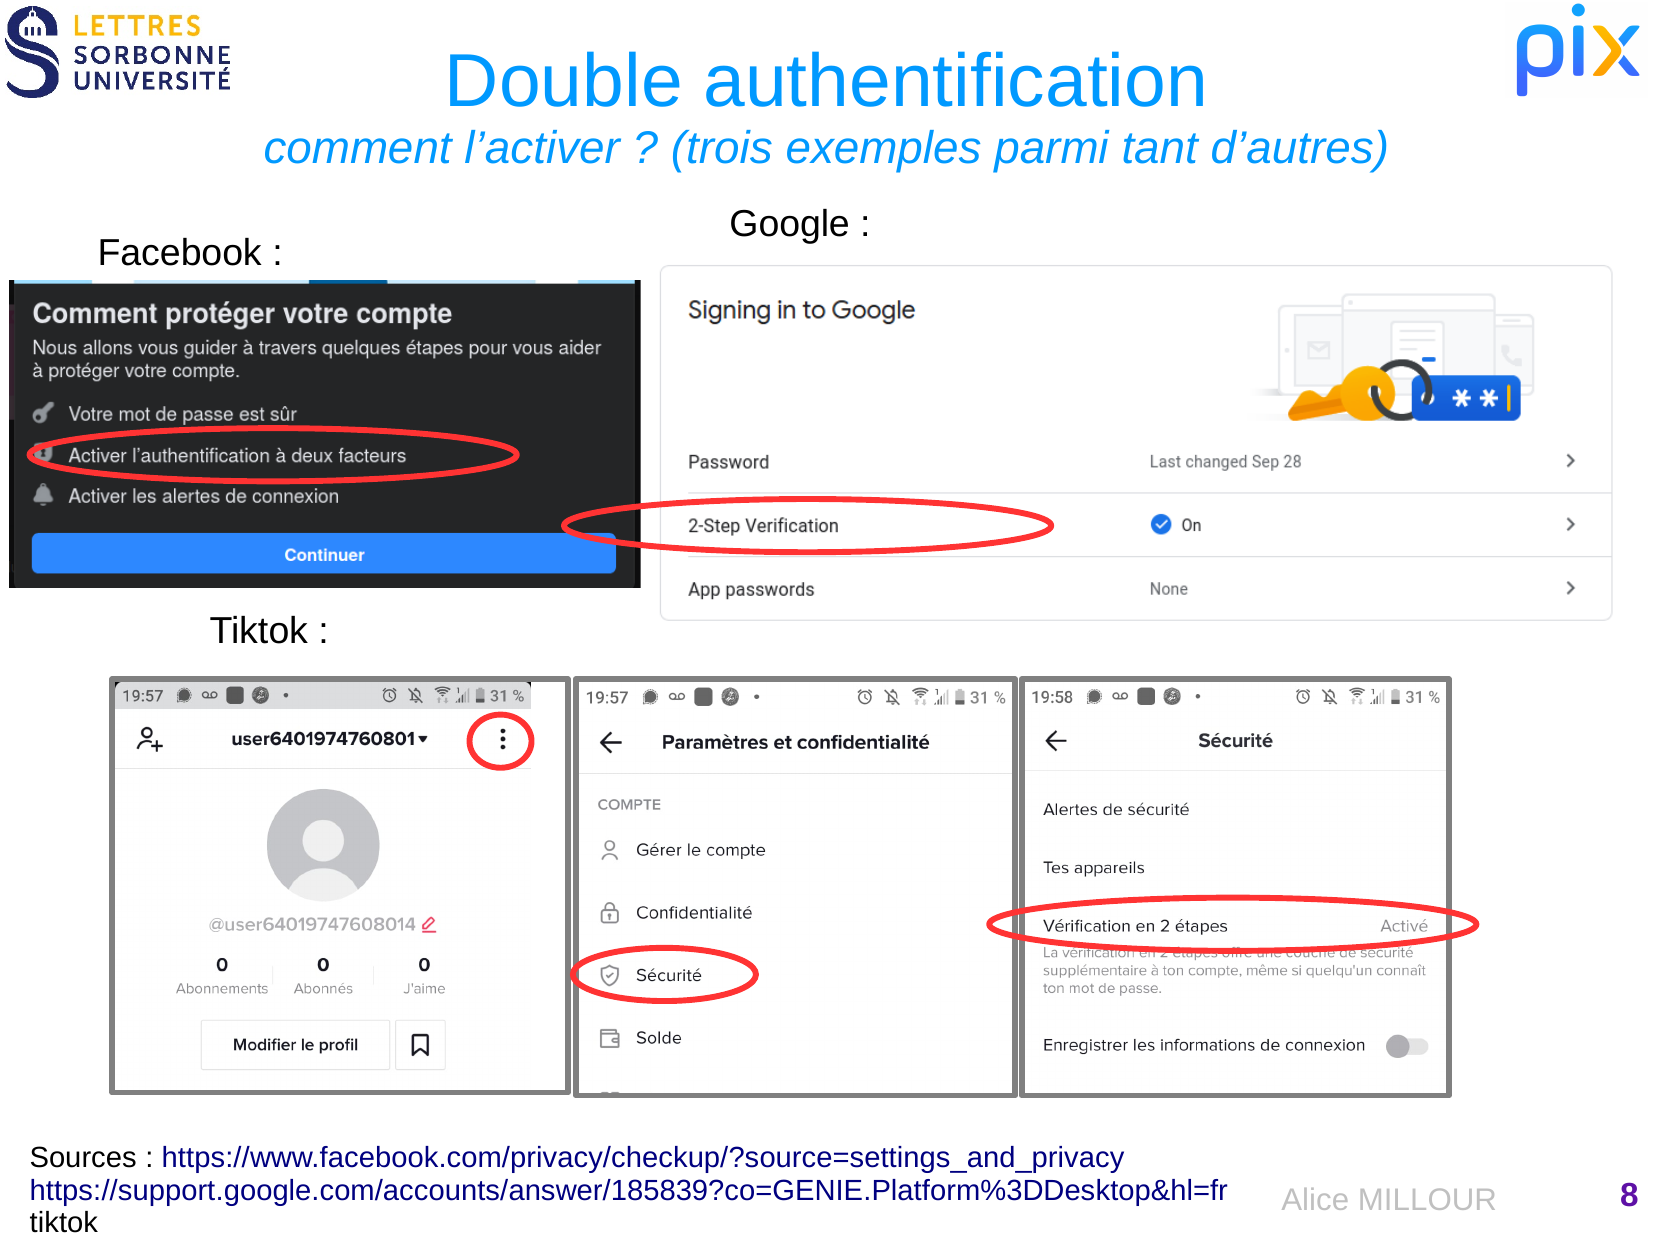

# Double authentification comment l’activer ? (trois exemples parmi tant d’autres)
Google :
Facebook :
Tiktok :
Sources : https://www.facebook.com/privacy/checkup/?source=settings_and_privacy
https://support.google.com/accounts/answer/185839?co=GENIE.Platform%3DDesktop&hl=fr
tiktok